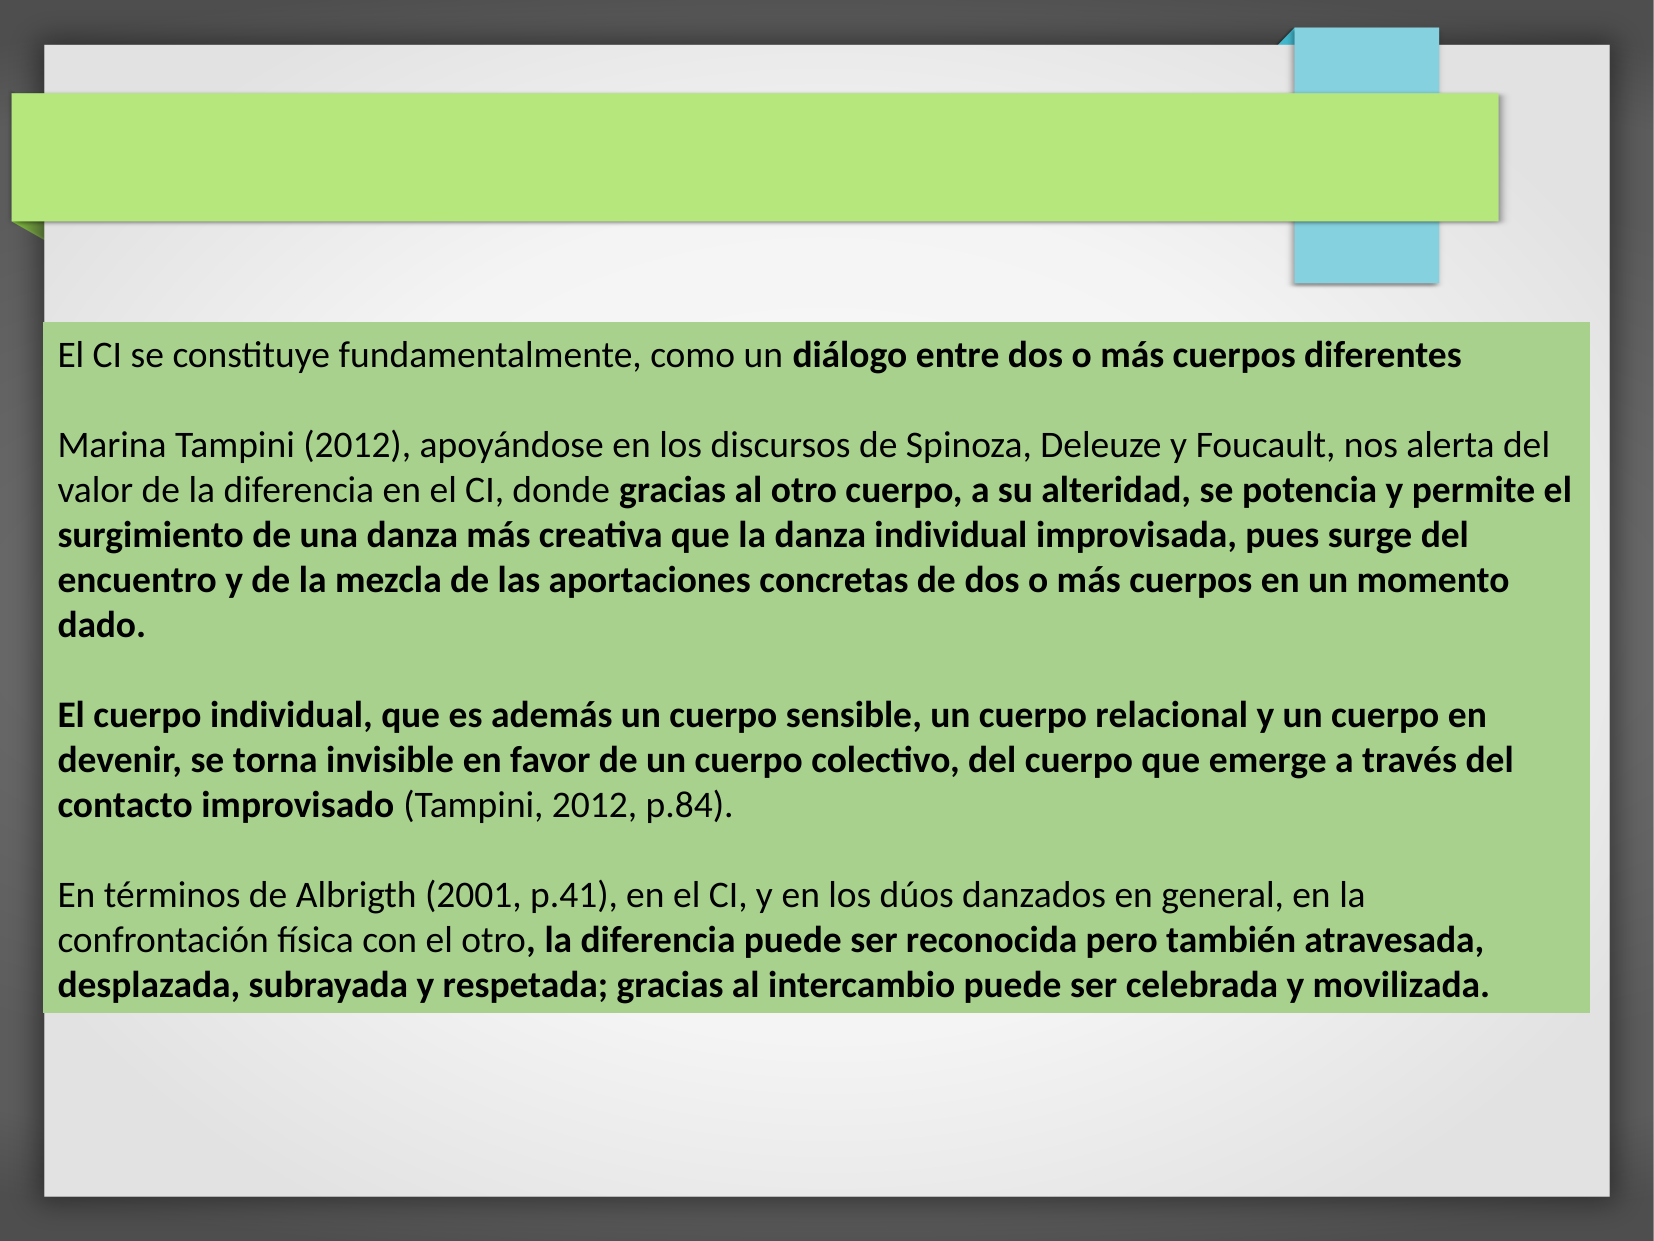

El CI se constituye fundamentalmente, como un diálogo entre dos o más cuerpos diferentes
Marina Tampini (2012), apoyándose en los discursos de Spinoza, Deleuze y Foucault, nos alerta del valor de la diferencia en el CI, donde gracias al otro cuerpo, a su alteridad, se potencia y permite el surgimiento de una danza más creativa que la danza individual improvisada, pues surge del encuentro y de la mezcla de las aportaciones concretas de dos o más cuerpos en un momento dado.
El cuerpo individual, que es además un cuerpo sensible, un cuerpo relacional y un cuerpo en devenir, se torna invisible en favor de un cuerpo colectivo, del cuerpo que emerge a través del contacto improvisado (Tampini, 2012, p.84).
En términos de Albrigth (2001, p.41), en el CI, y en los dúos danzados en general, en la confrontación física con el otro, la diferencia puede ser reconocida pero también atravesada, desplazada, subrayada y respetada; gracias al intercambio puede ser celebrada y movilizada.